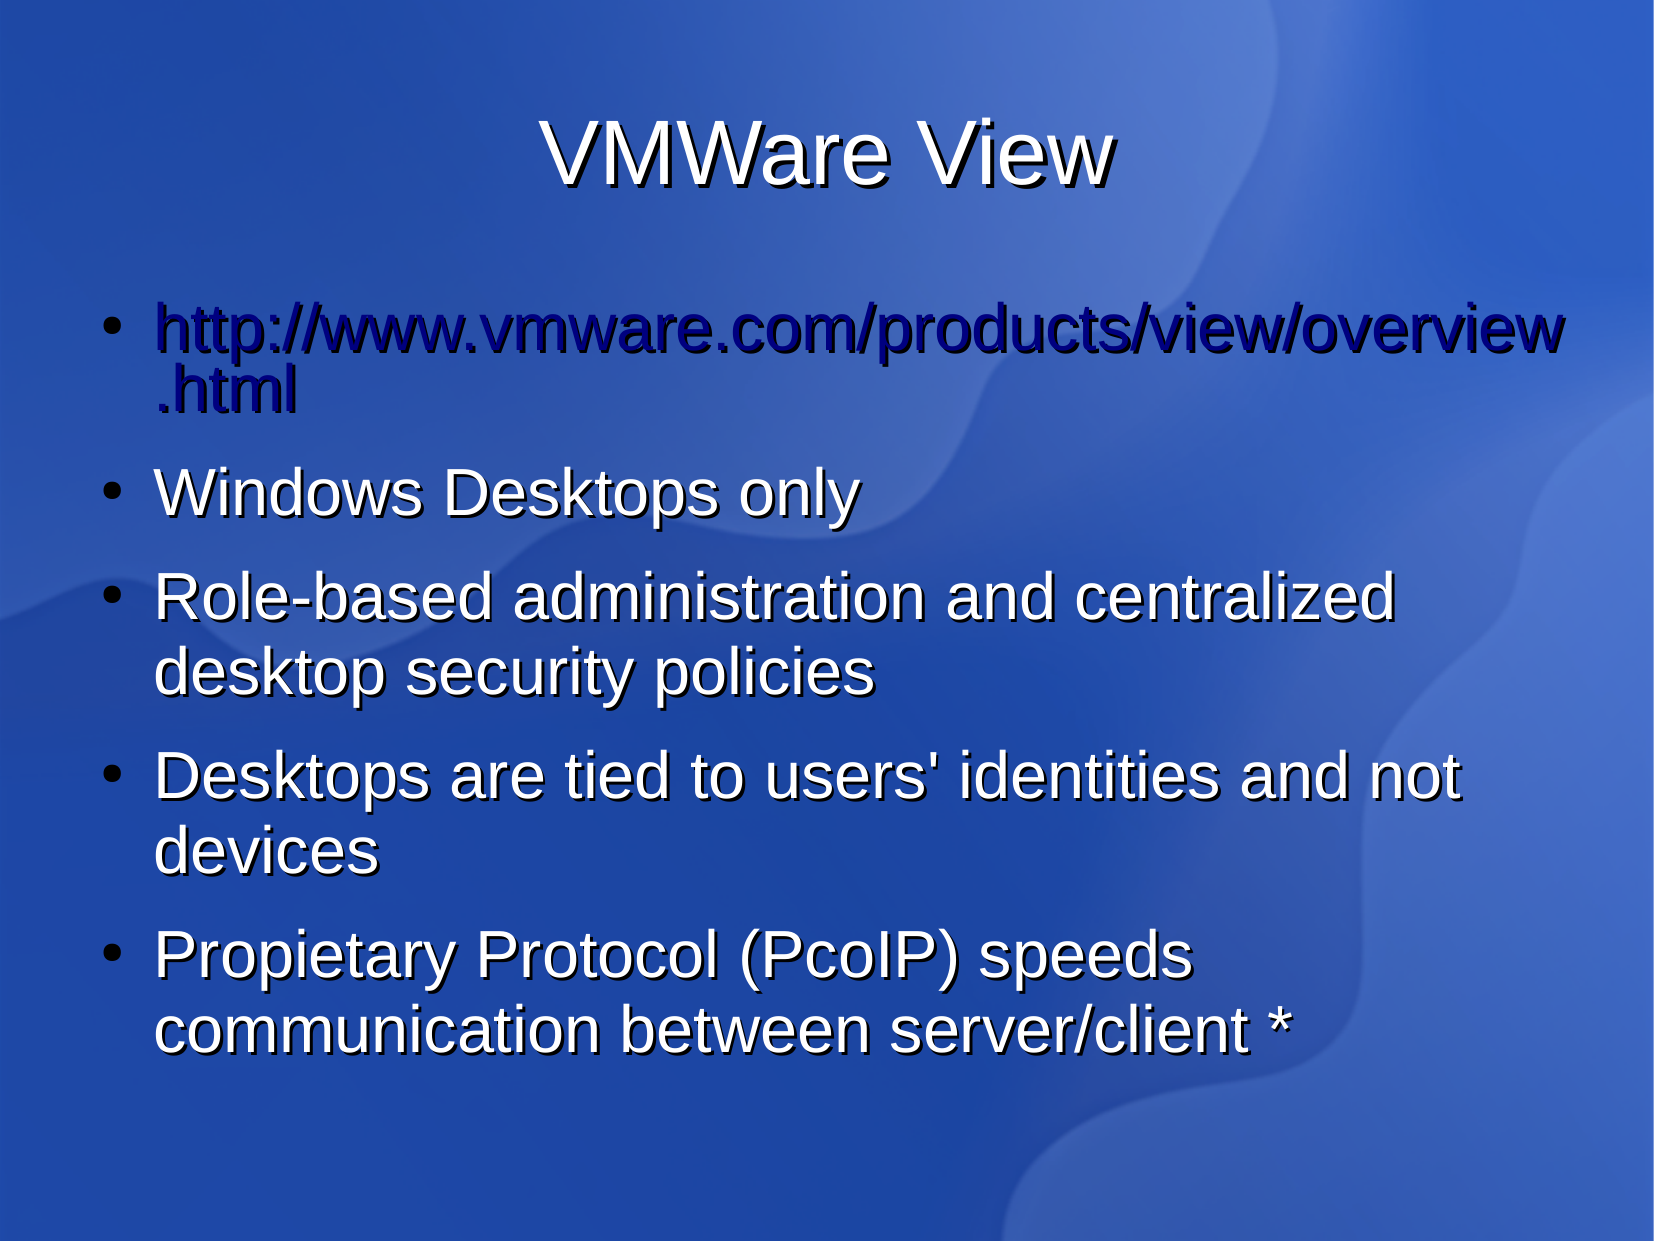

# VMWare View
http://www.vmware.com/products/view/overview.html
Windows Desktops only
Role-based administration and centralized desktop security policies
Desktops are tied to users' identities and not devices
Propietary Protocol (PcoIP) speeds communication between server/client *